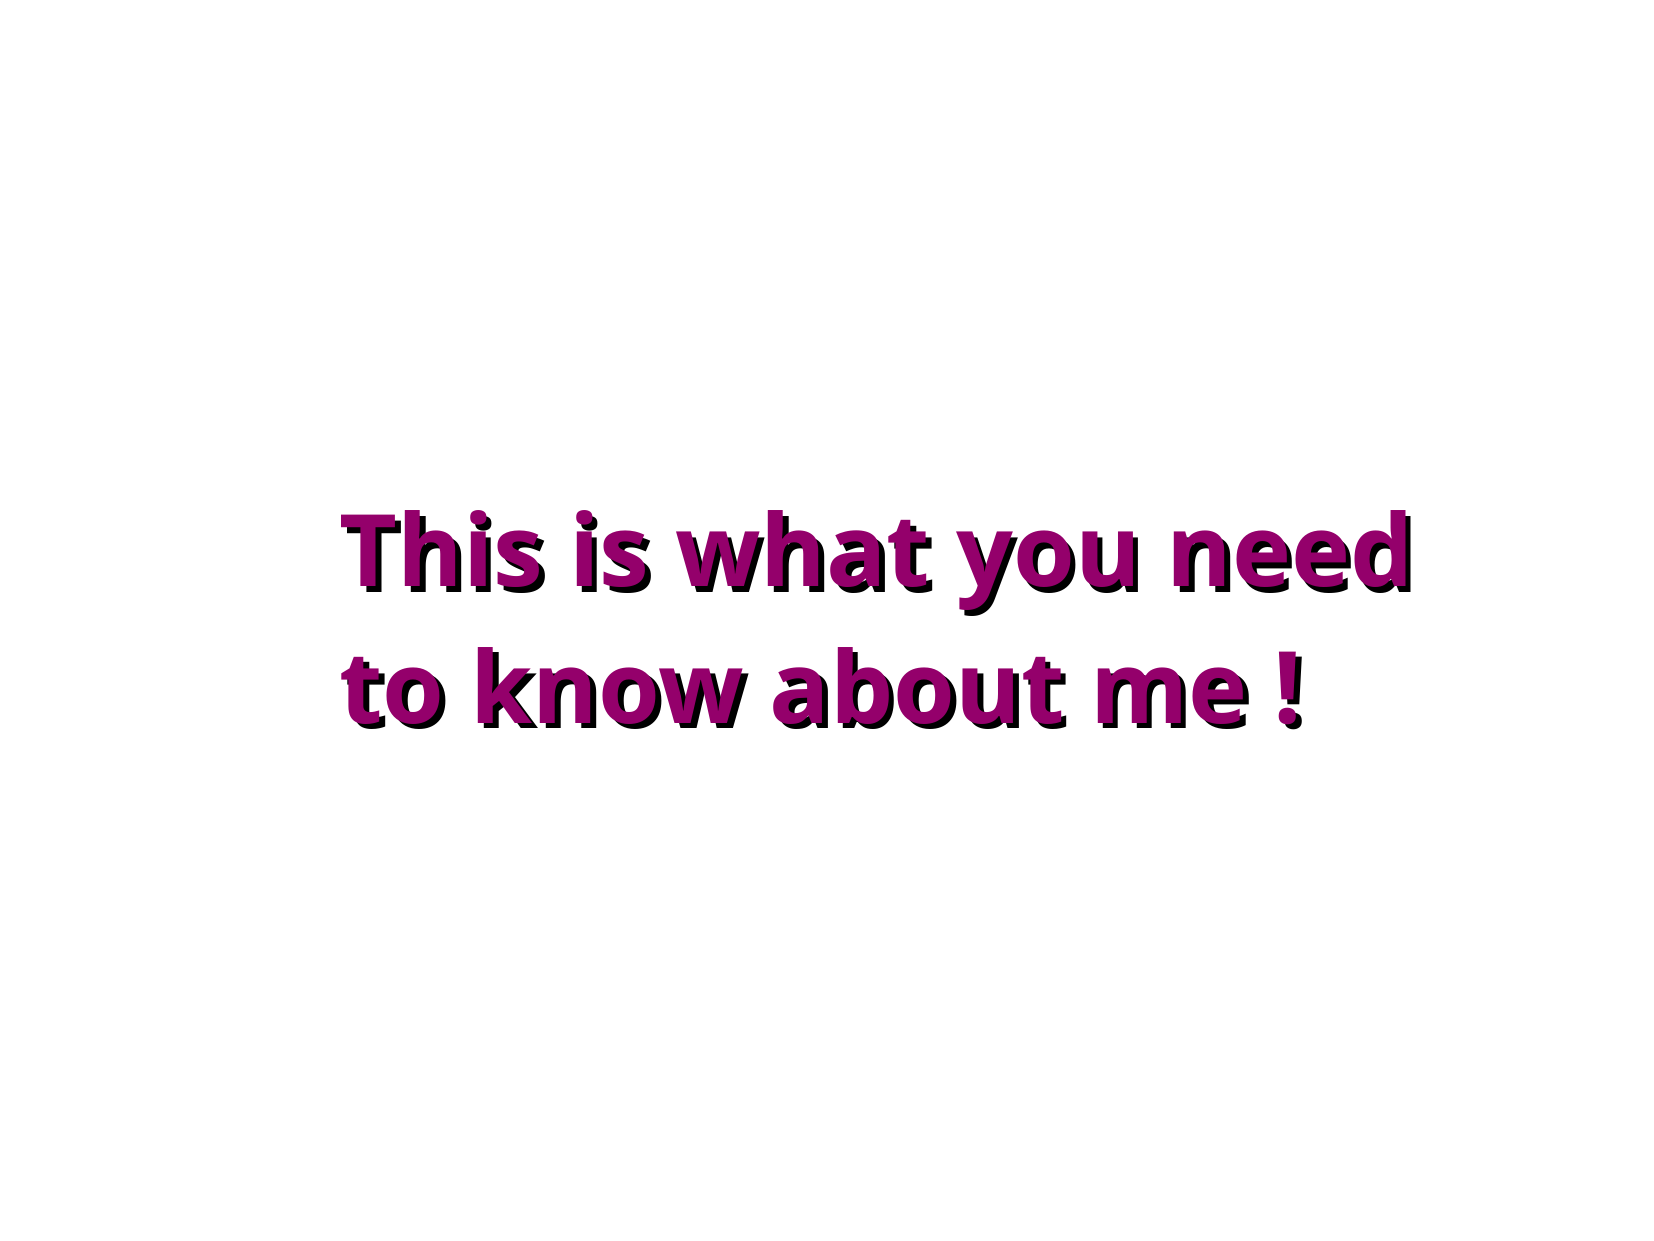

This is what you need to know about me !